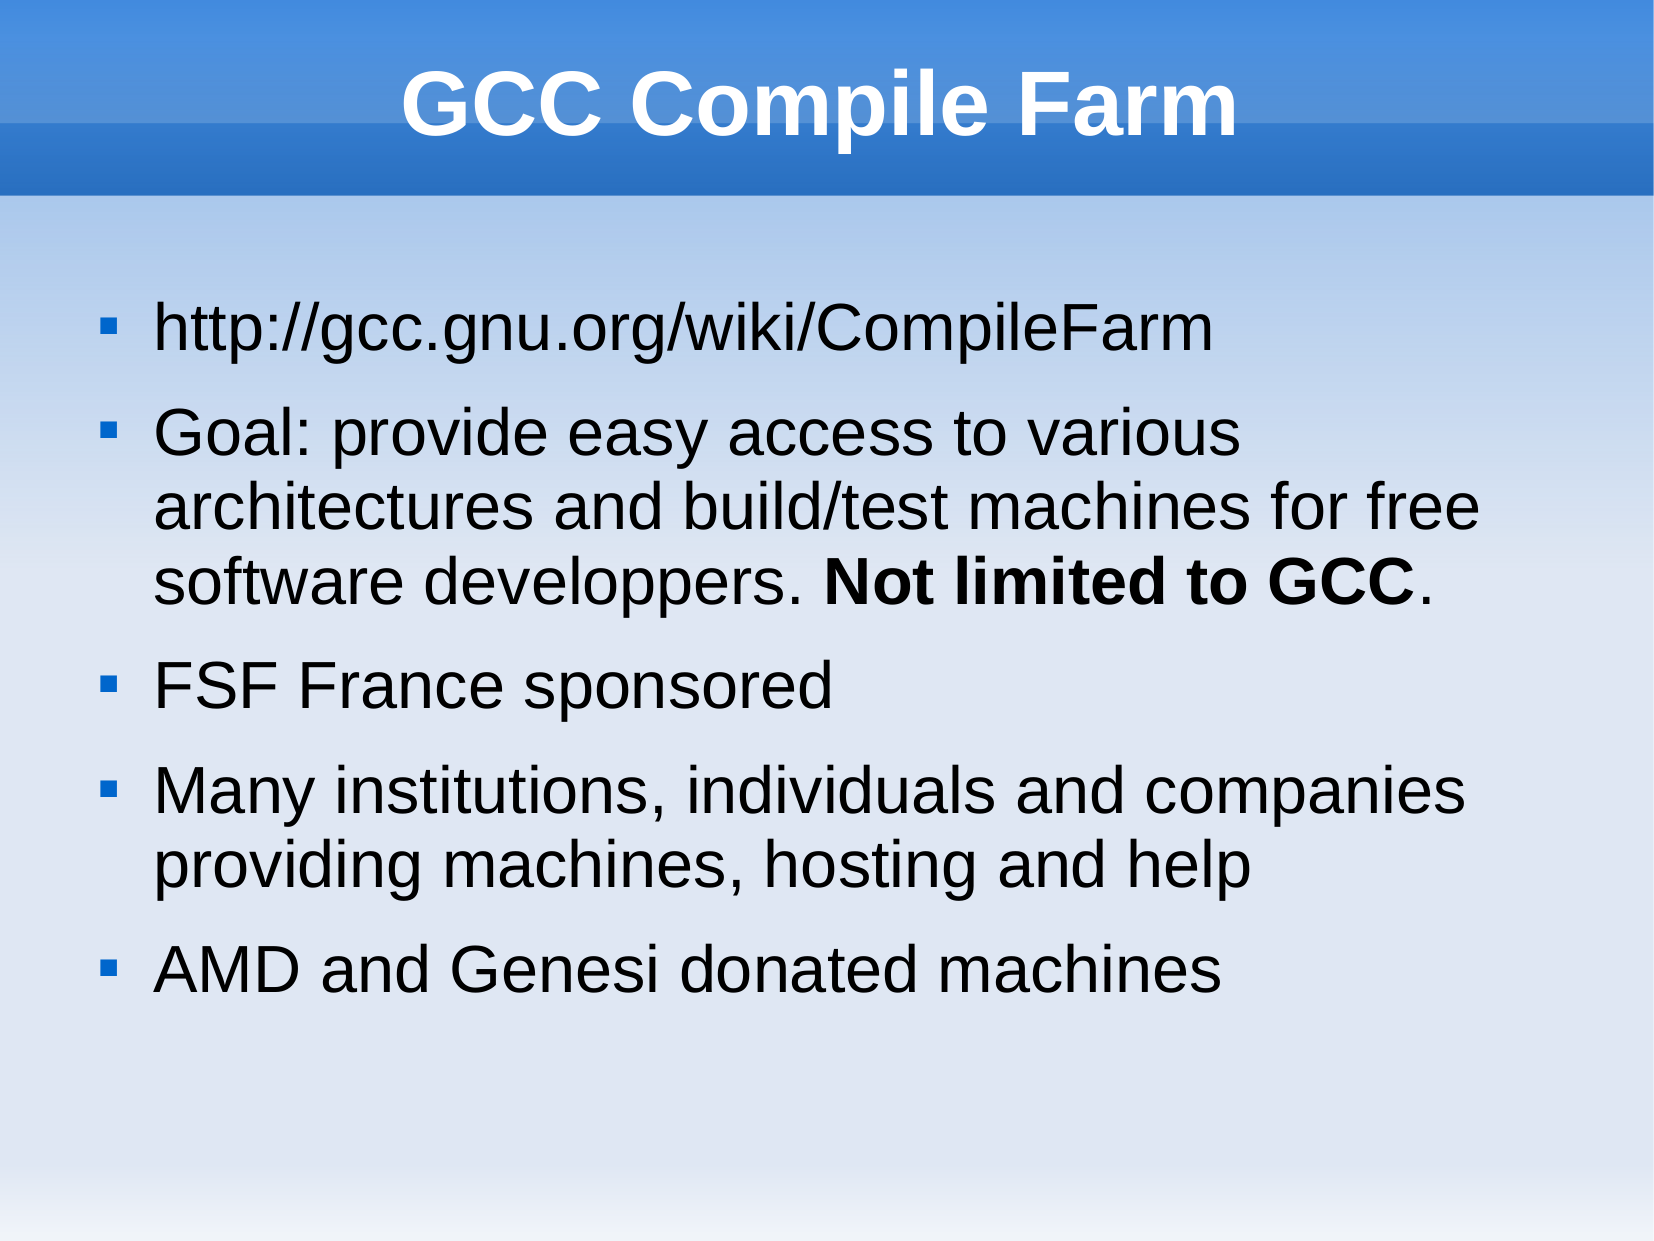

# GCC Compile Farm
http://gcc.gnu.org/wiki/CompileFarm
Goal: provide easy access to various architectures and build/test machines for free software developpers. Not limited to GCC.
FSF France sponsored
Many institutions, individuals and companies providing machines, hosting and help
AMD and Genesi donated machines